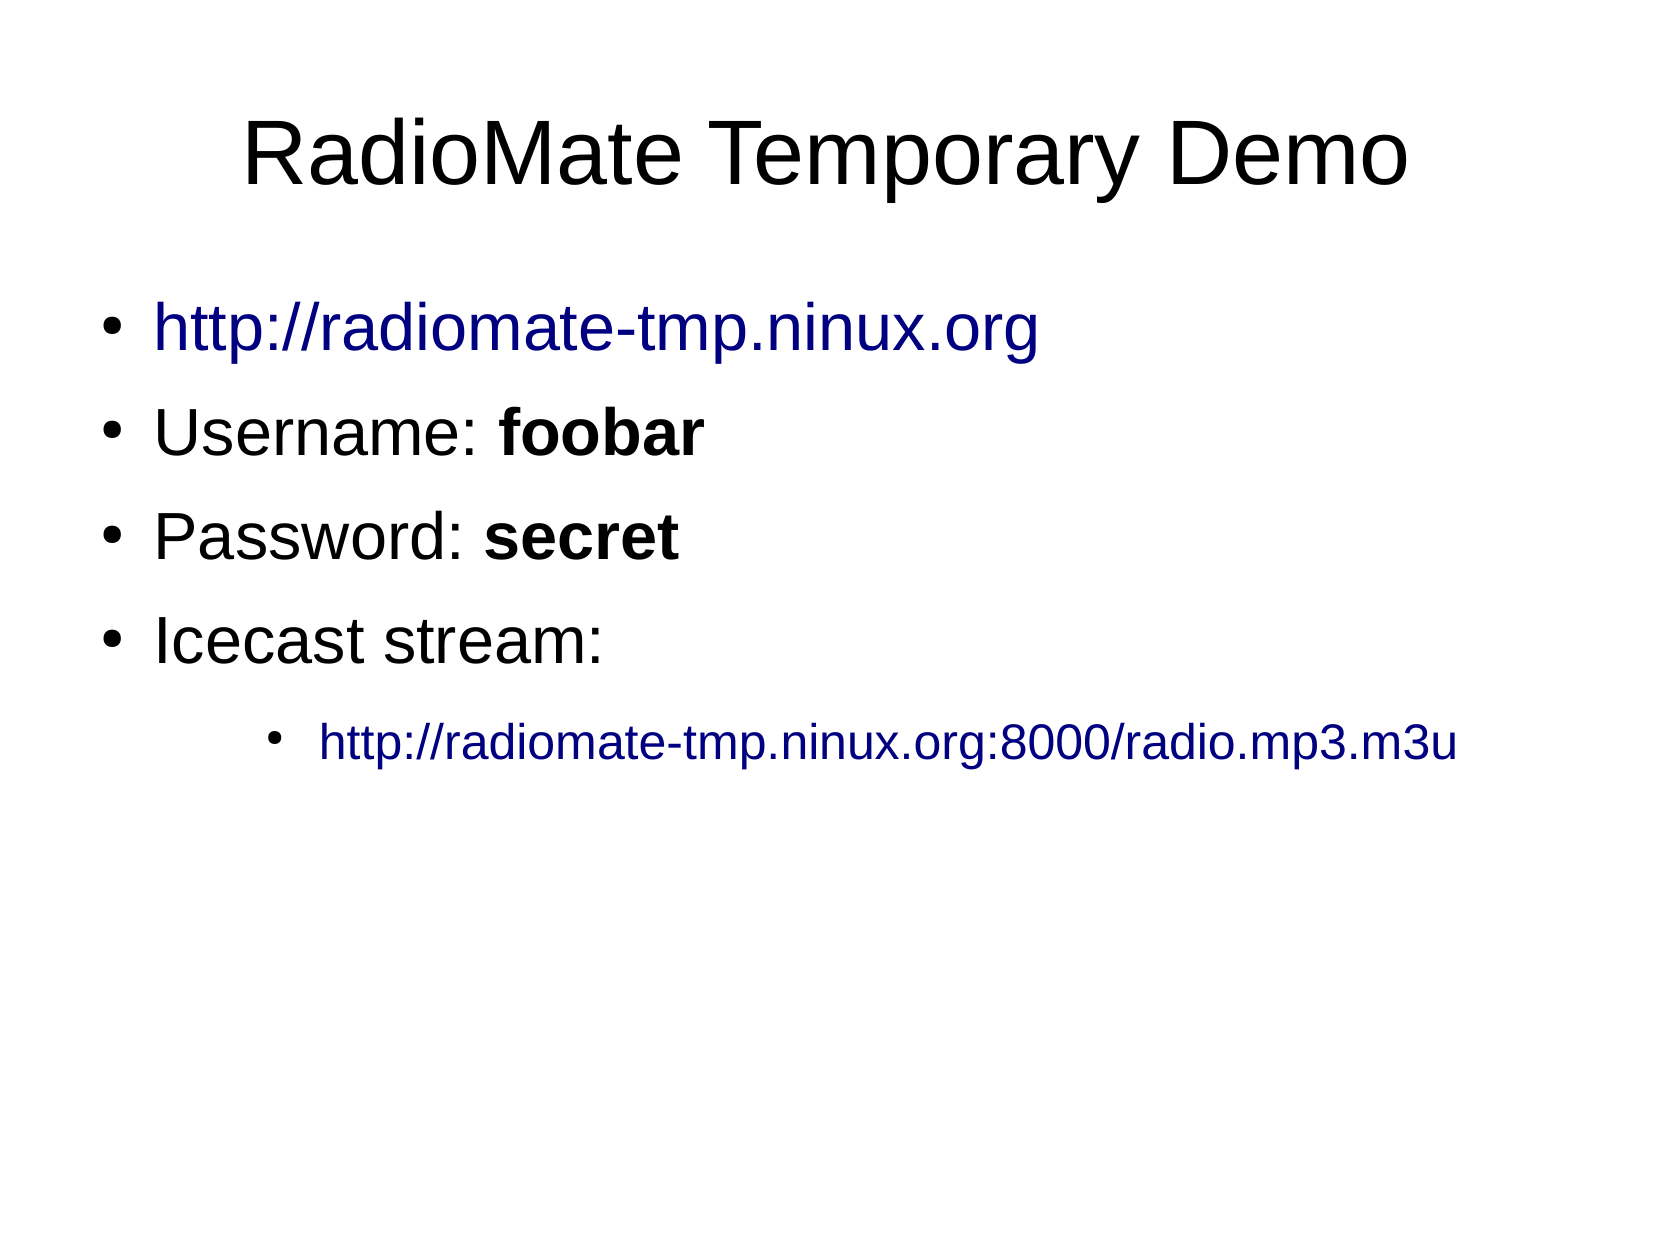

# RadioMate Temporary Demo
http://radiomate-tmp.ninux.org
Username: foobar
Password: secret
Icecast stream:
http://radiomate-tmp.ninux.org:8000/radio.mp3.m3u